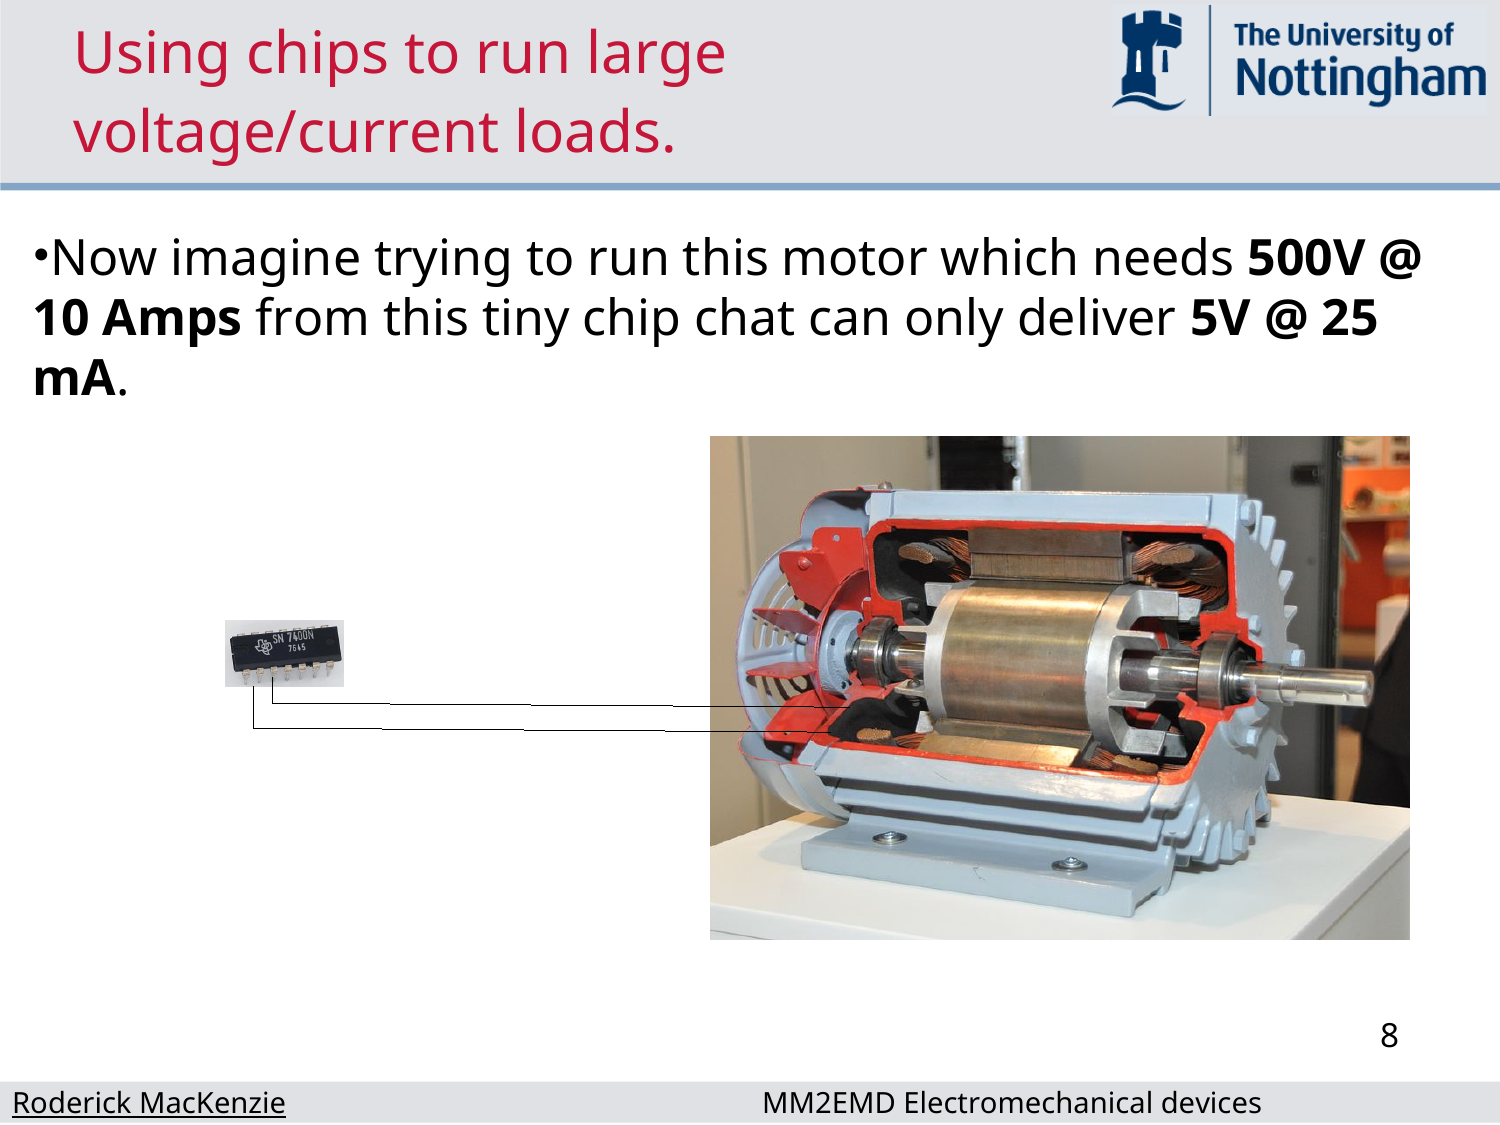

# Using chips to run large voltage/current loads.
Now imagine trying to run this motor which needs 500V @ 10 Amps from this tiny chip chat can only deliver 5V @ 25 mA.